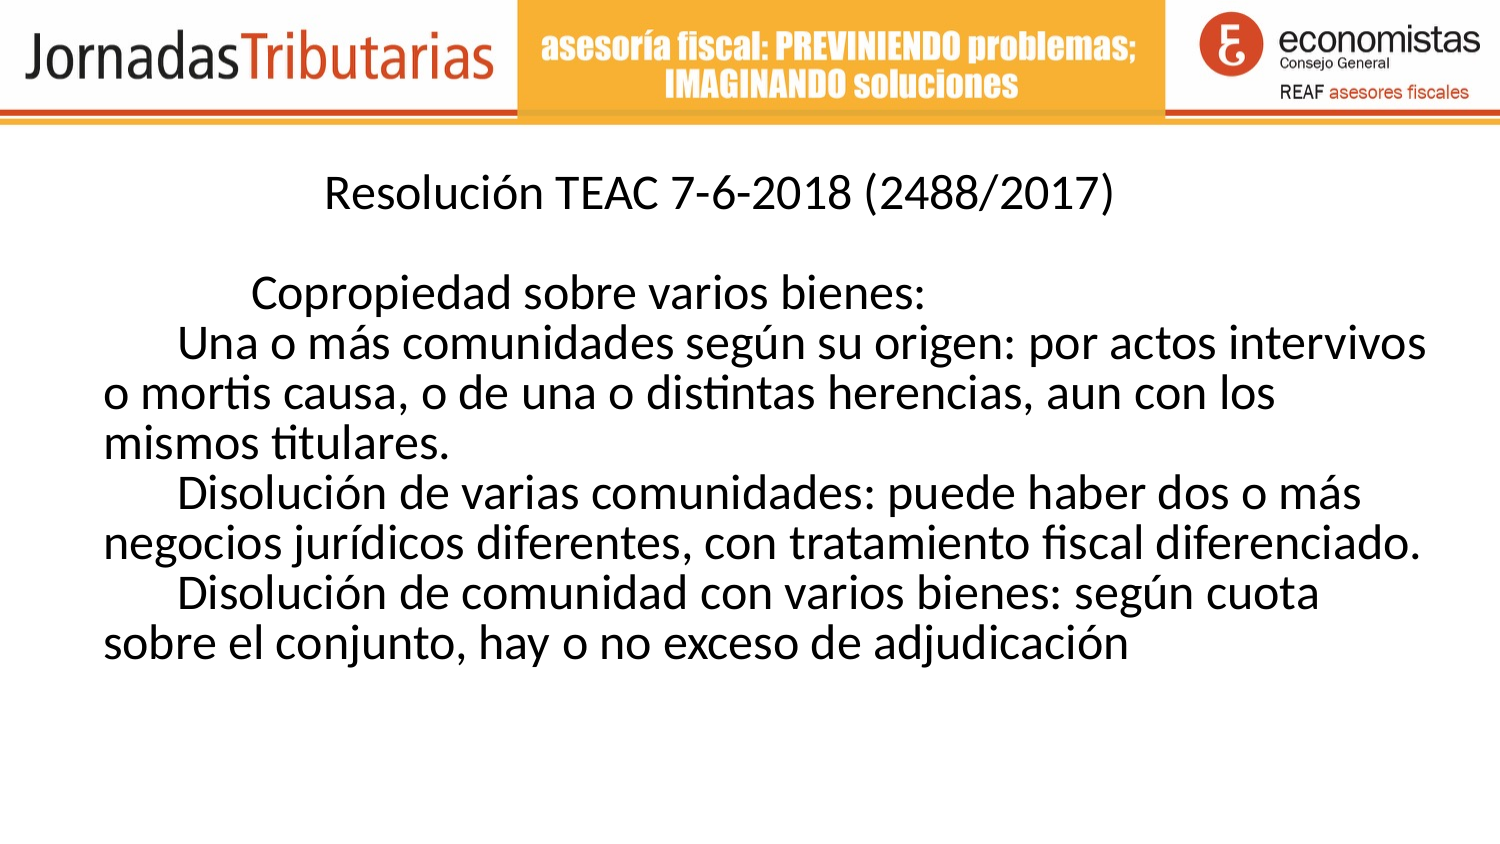

Resolución TEAC 7-6-2018 (2488/2017)
		Copropiedad sobre varios bienes:
	Una o más comunidades según su origen: por actos intervivos o mortis causa, o de una o distintas herencias, aun con los mismos titulares.
	Disolución de varias comunidades: puede haber dos o más negocios jurídicos diferentes, con tratamiento fiscal diferenciado.
	Disolución de comunidad con varios bienes: según cuota sobre el conjunto, hay o no exceso de adjudicación